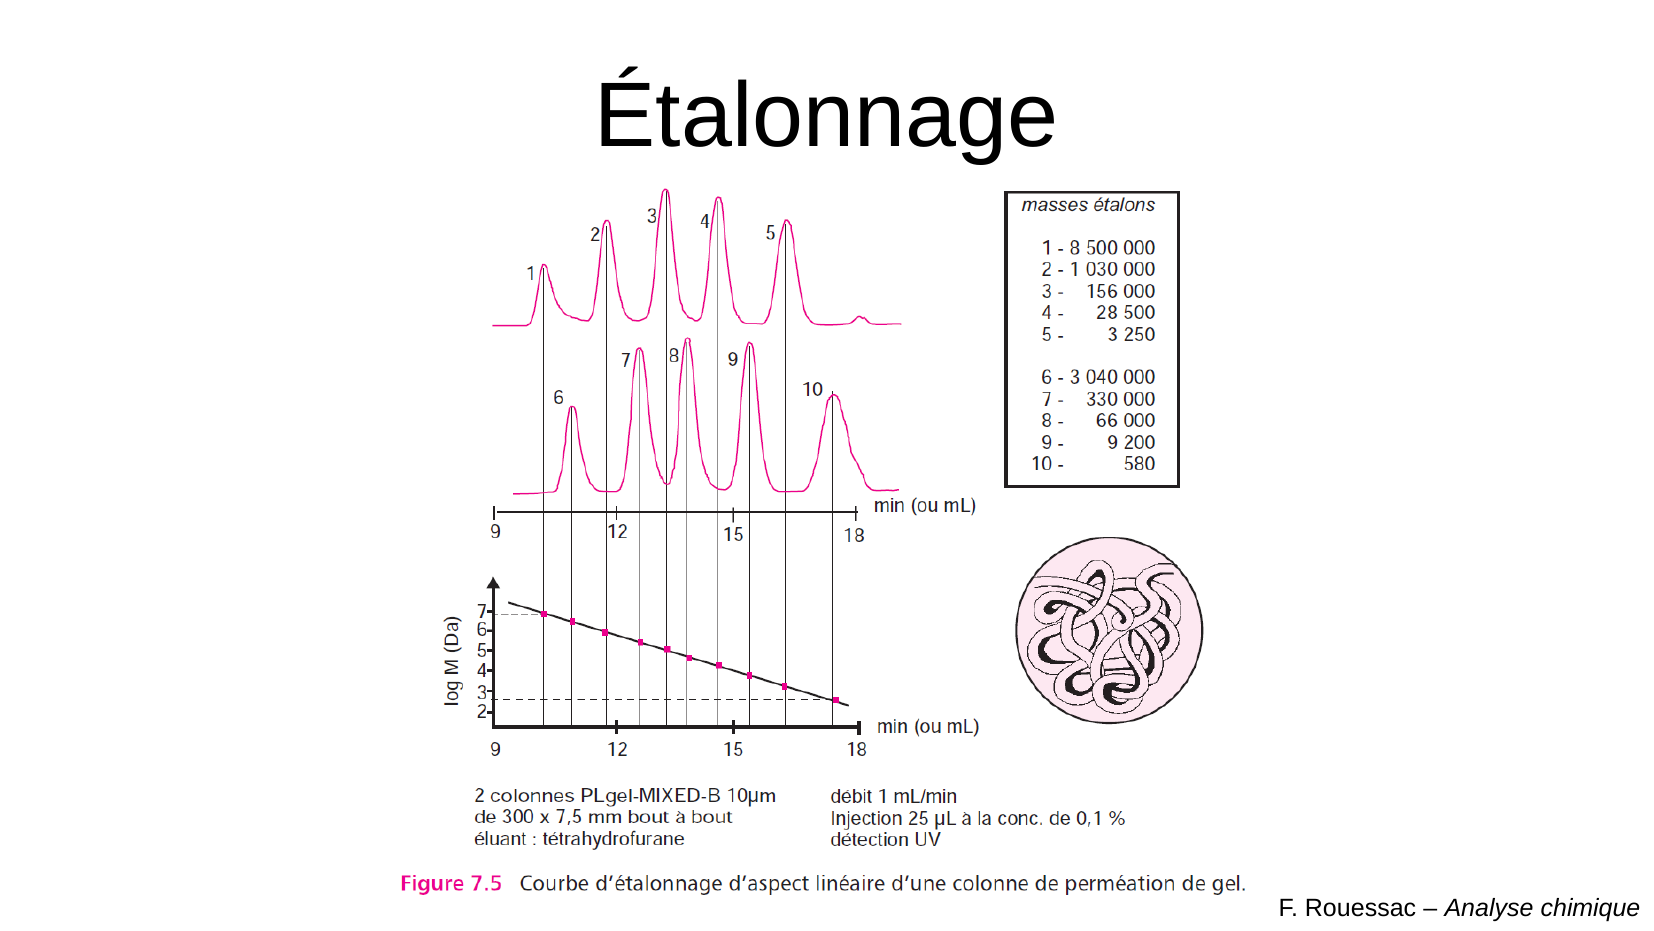

# Étalonnage
F. Rouessac – Analyse chimique